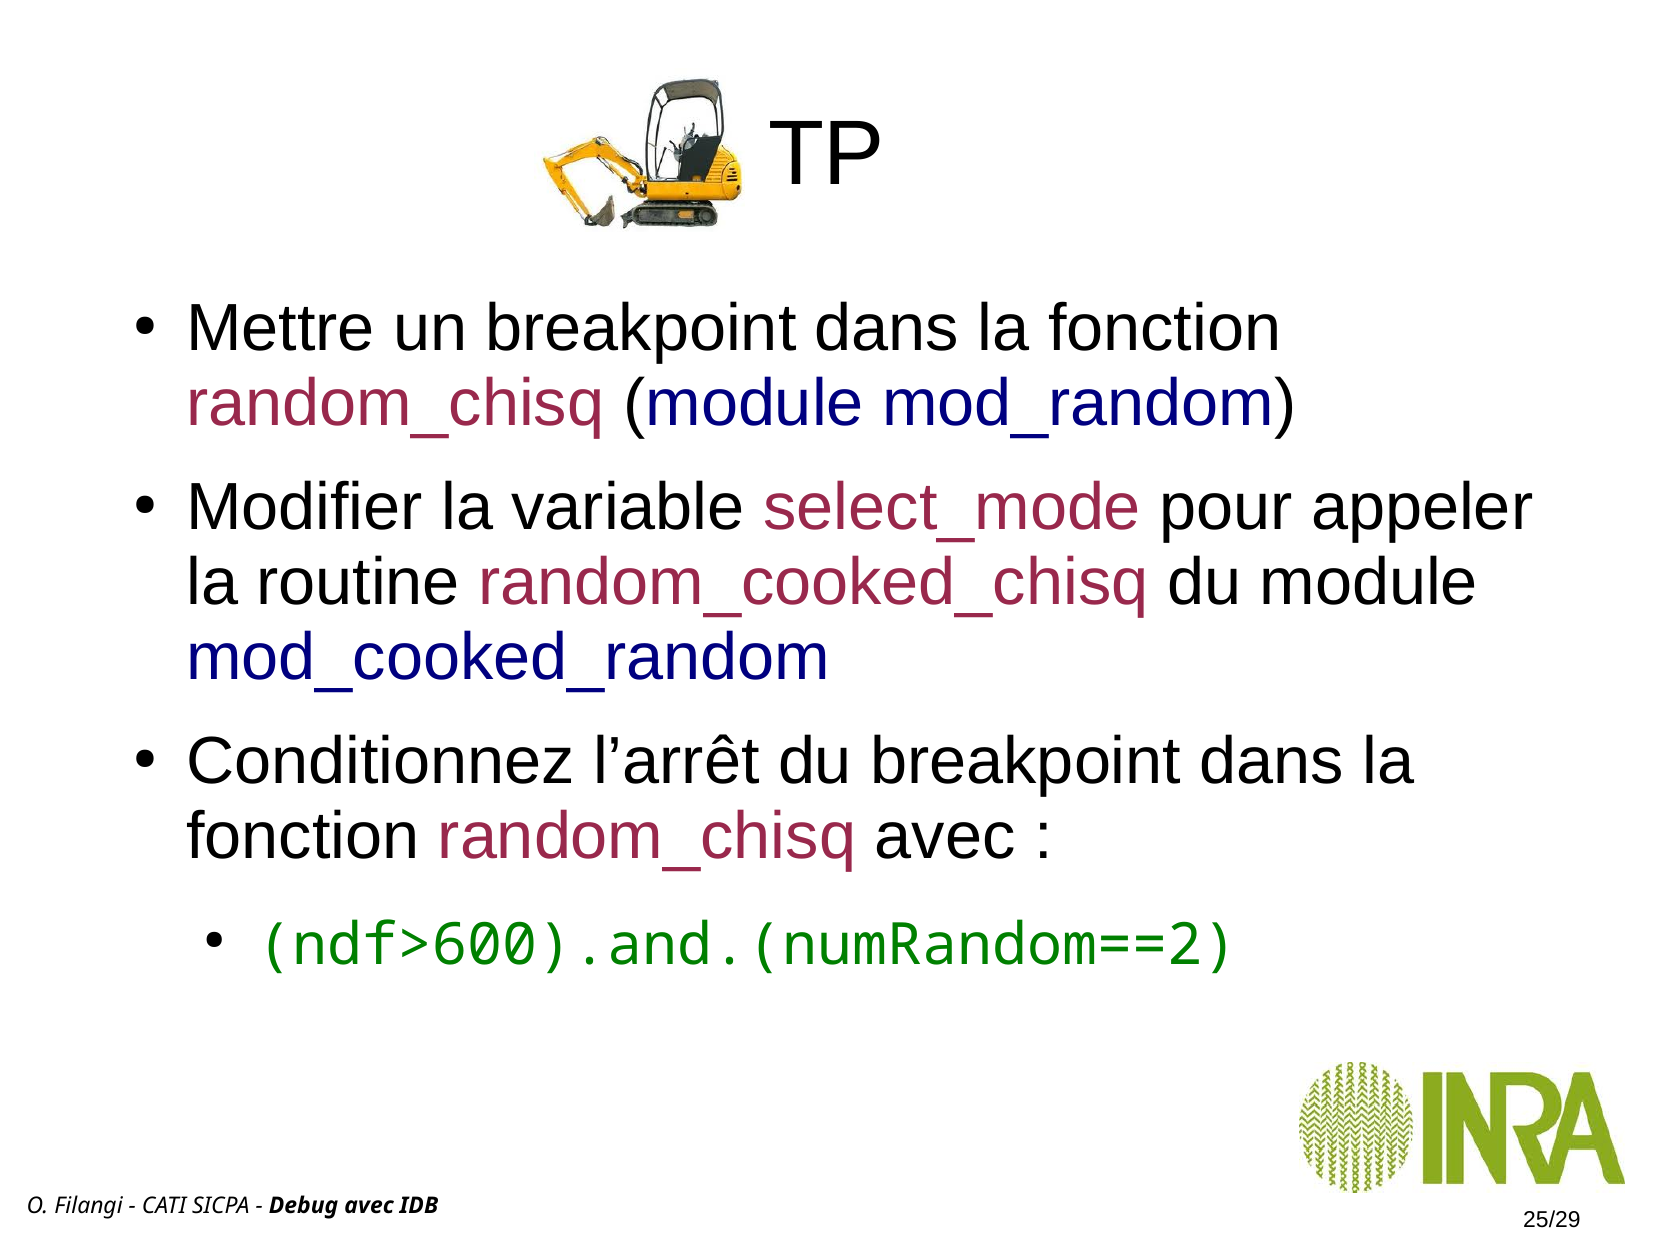

# TP
Mettre un breakpoint dans la fonction random_chisq (module mod_random)
Modifier la variable select_mode pour appeler la routine random_cooked_chisq du module mod_cooked_random
Conditionnez l’arrêt du breakpoint dans la fonction random_chisq avec :
(ndf>600).and.(numRandom==2)
 O. Filangi - CATI SICPA - Debug avec IDB